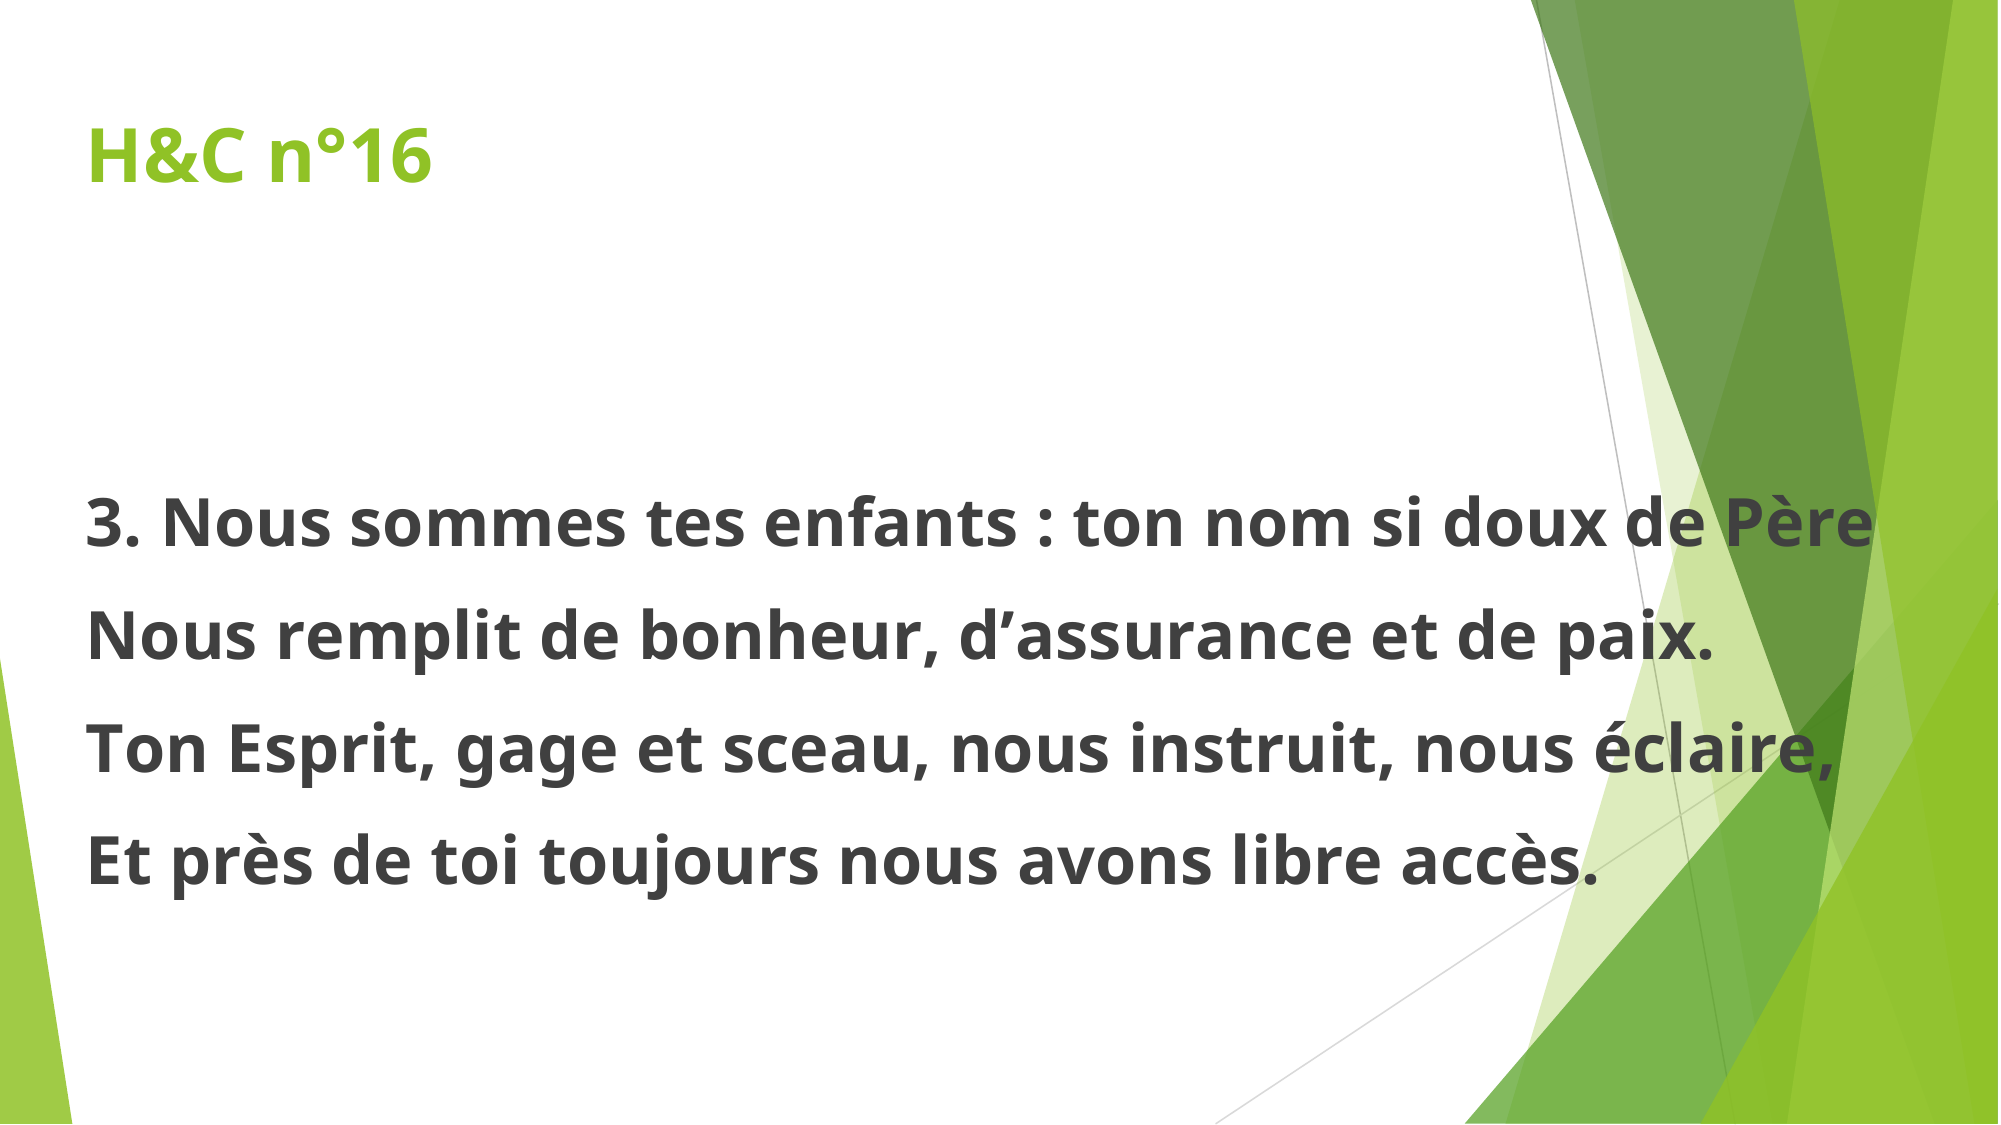

H&C n°16
3. Nous sommes tes enfants : ton nom si doux de Père
Nous remplit de bonheur, d’assurance et de paix.
Ton Esprit, gage et sceau, nous instruit, nous éclaire,
Et près de toi toujours nous avons libre accès.